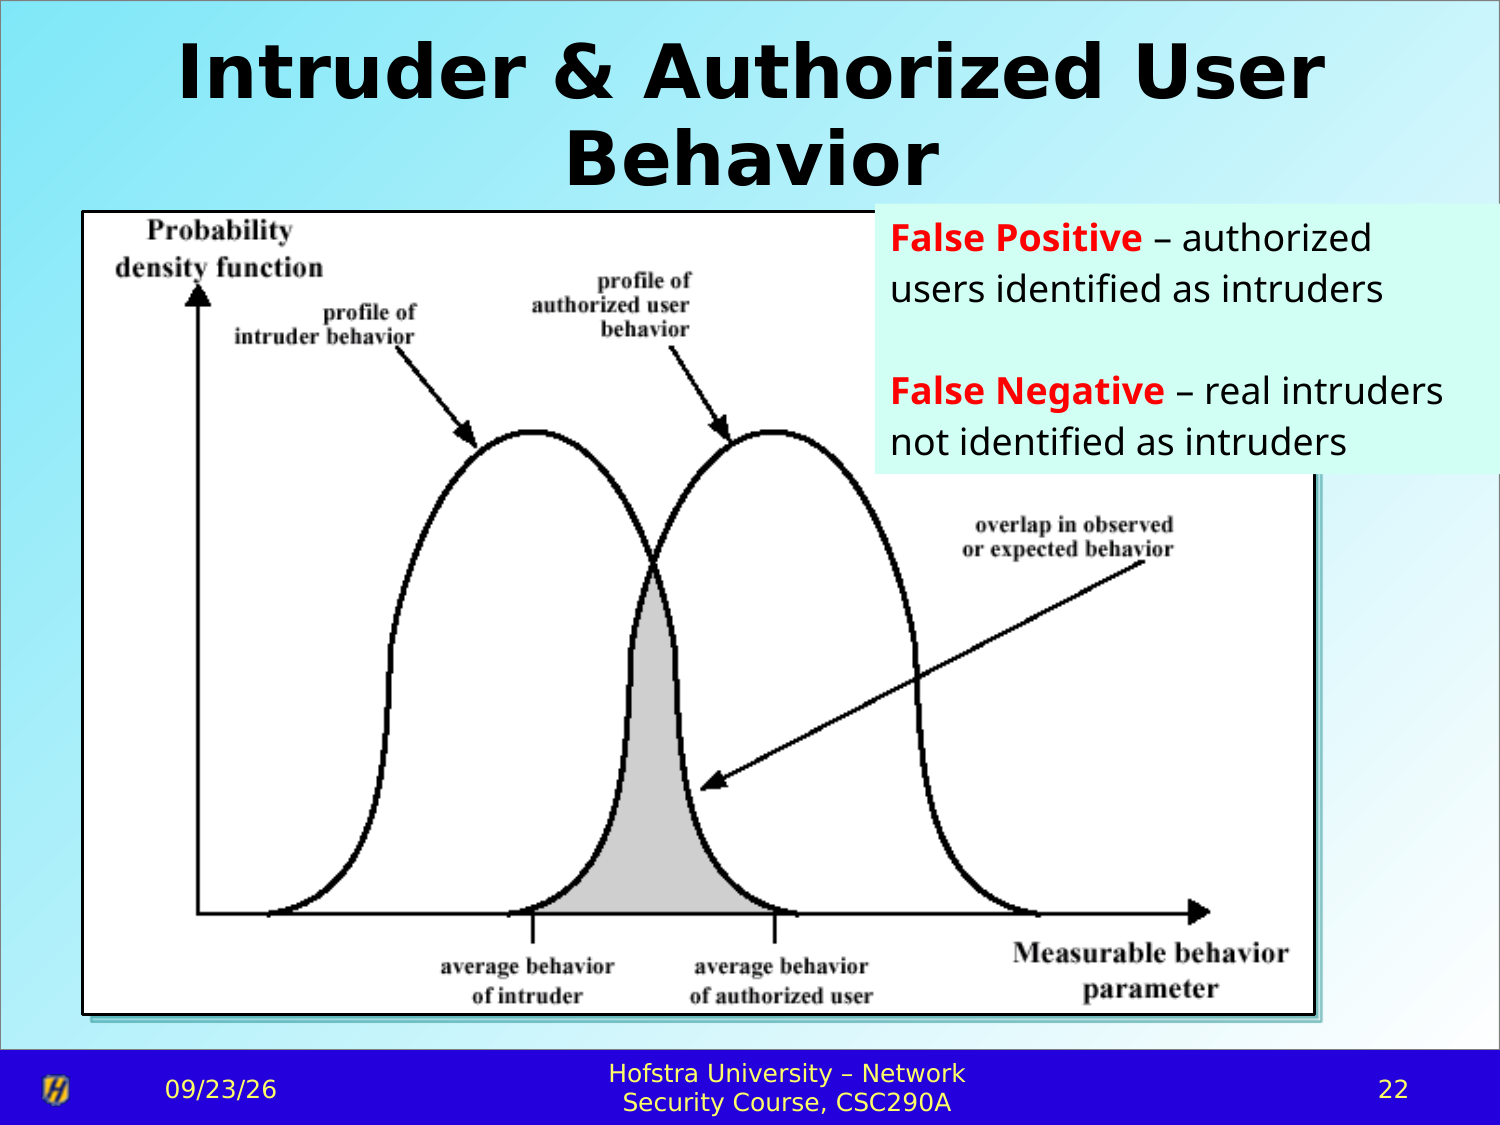

# Intruder & Authorized User Behavior
False Positive – authorized users identified as intruders
False Negative – real intruders not identified as intruders
22